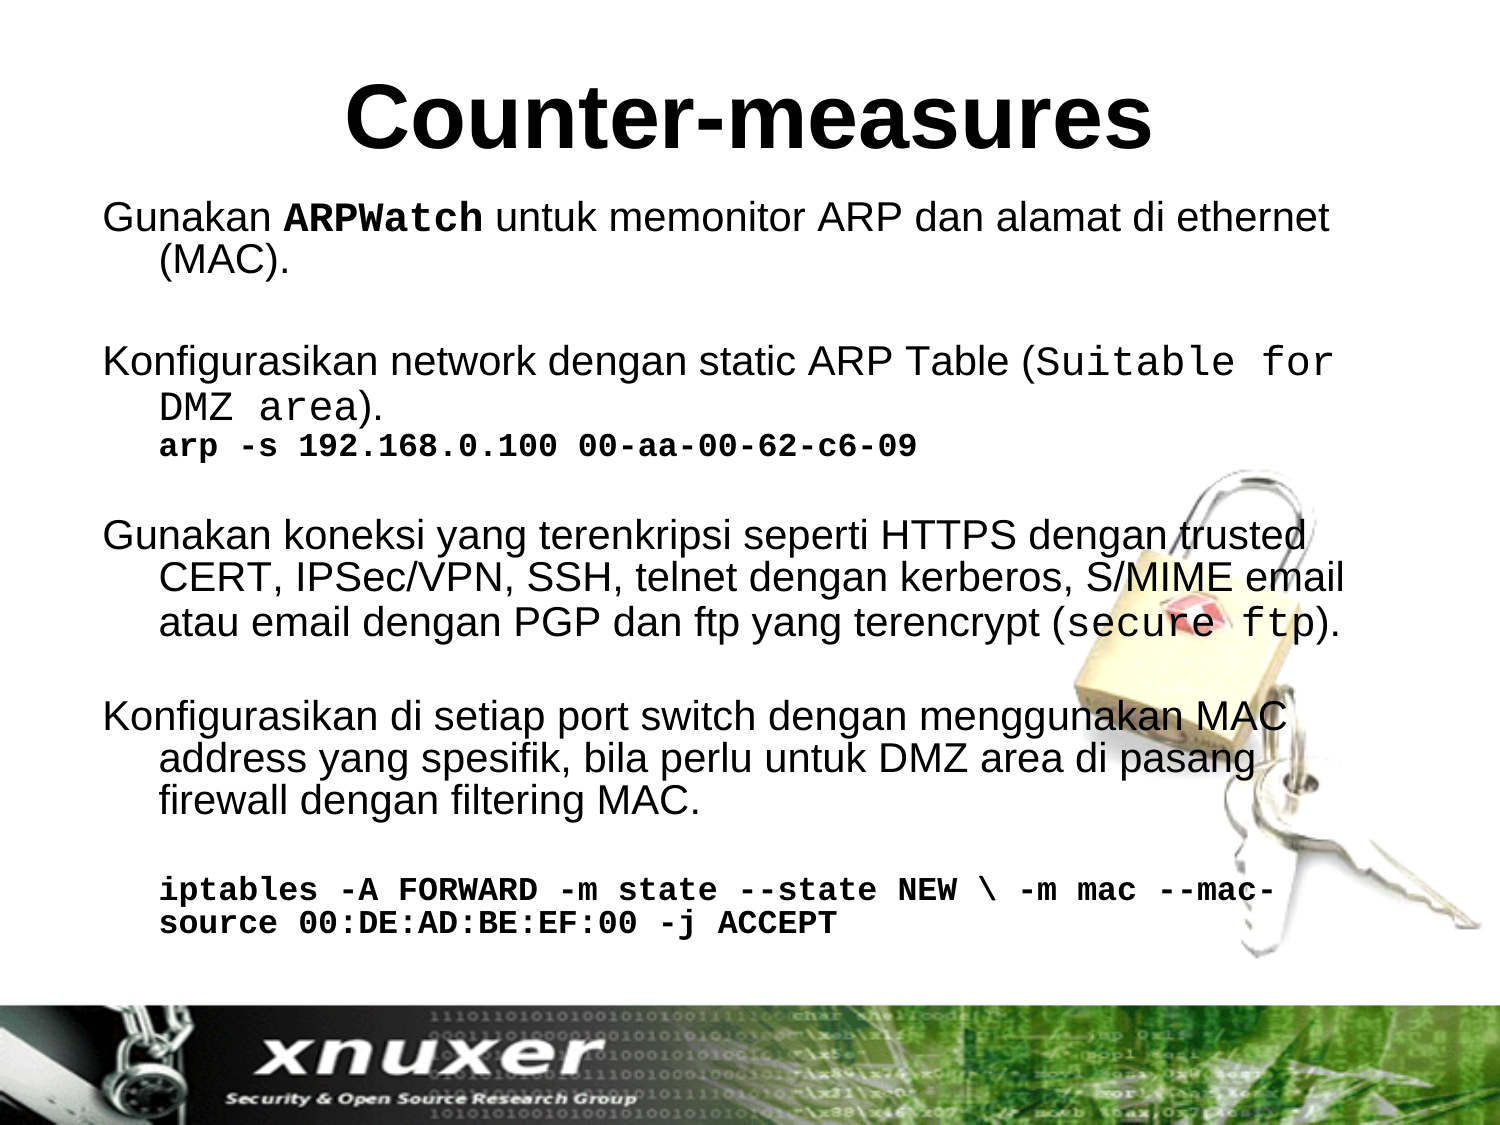

# Counter-measures
Gunakan ARPWatch untuk memonitor ARP dan alamat di ethernet (MAC).
Konfigurasikan network dengan static ARP Table (Suitable for DMZ area).
arp -s 192.168.0.100 00-aa-00-62-c6-09
Gunakan koneksi yang terenkripsi seperti HTTPS dengan trusted CERT, IPSec/VPN, SSH, telnet dengan kerberos, S/MIME email atau email dengan PGP dan ftp yang terencrypt (secure ftp).
Konfigurasikan di setiap port switch dengan menggunakan MAC address yang spesifik, bila perlu untuk DMZ area di pasang firewall dengan filtering MAC.
iptables -A FORWARD -m state --state NEW \ -m mac --mac-source 00:DE:AD:BE:EF:00 -j ACCEPT